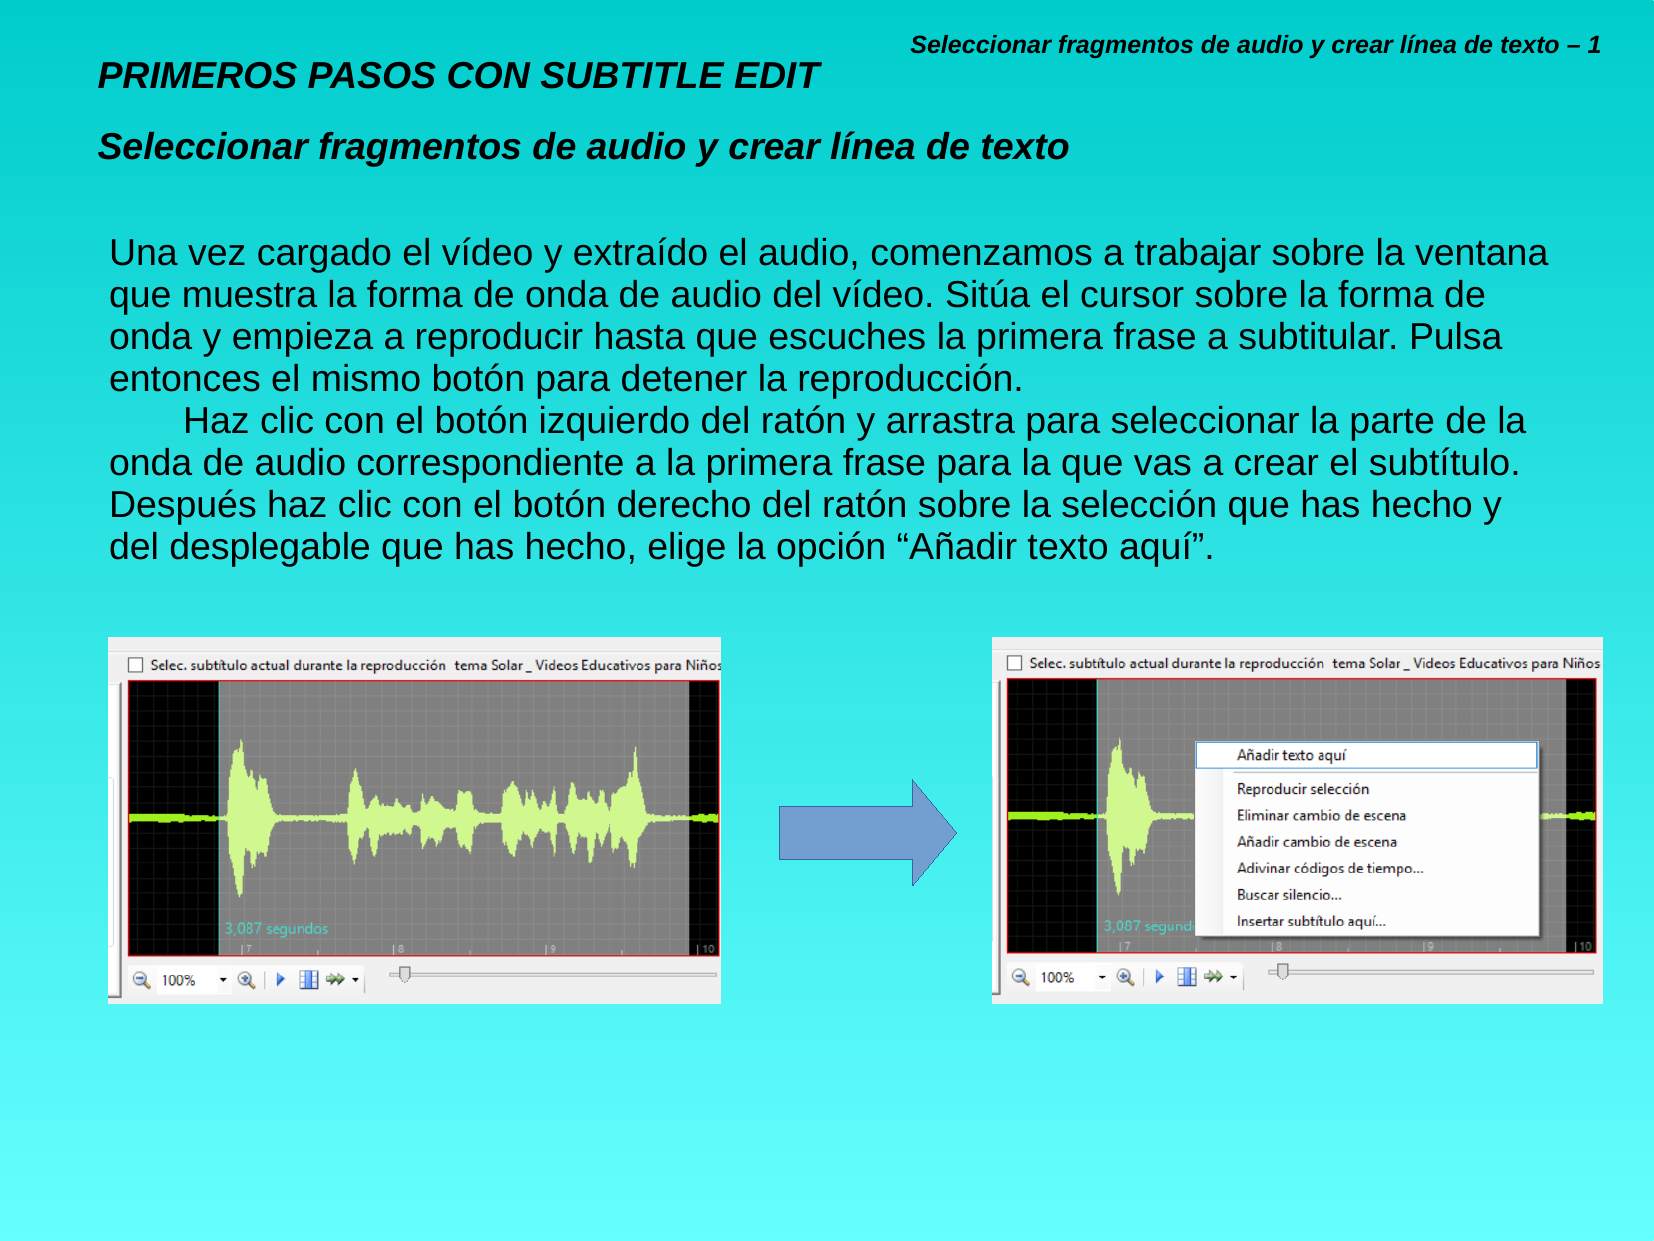

Seleccionar fragmentos de audio y crear línea de texto – 1
PRIMEROS PASOS CON SUBTITLE EDIT
Seleccionar fragmentos de audio y crear línea de texto
Una vez cargado el vídeo y extraído el audio, comenzamos a trabajar sobre la ventana que muestra la forma de onda de audio del vídeo. Sitúa el cursor sobre la forma de onda y empieza a reproducir hasta que escuches la primera frase a subtitular. Pulsa entonces el mismo botón para detener la reproducción.
	Haz clic con el botón izquierdo del ratón y arrastra para seleccionar la parte de la onda de audio correspondiente a la primera frase para la que vas a crear el subtítulo. Después haz clic con el botón derecho del ratón sobre la selección que has hecho y del desplegable que has hecho, elige la opción “Añadir texto aquí”.